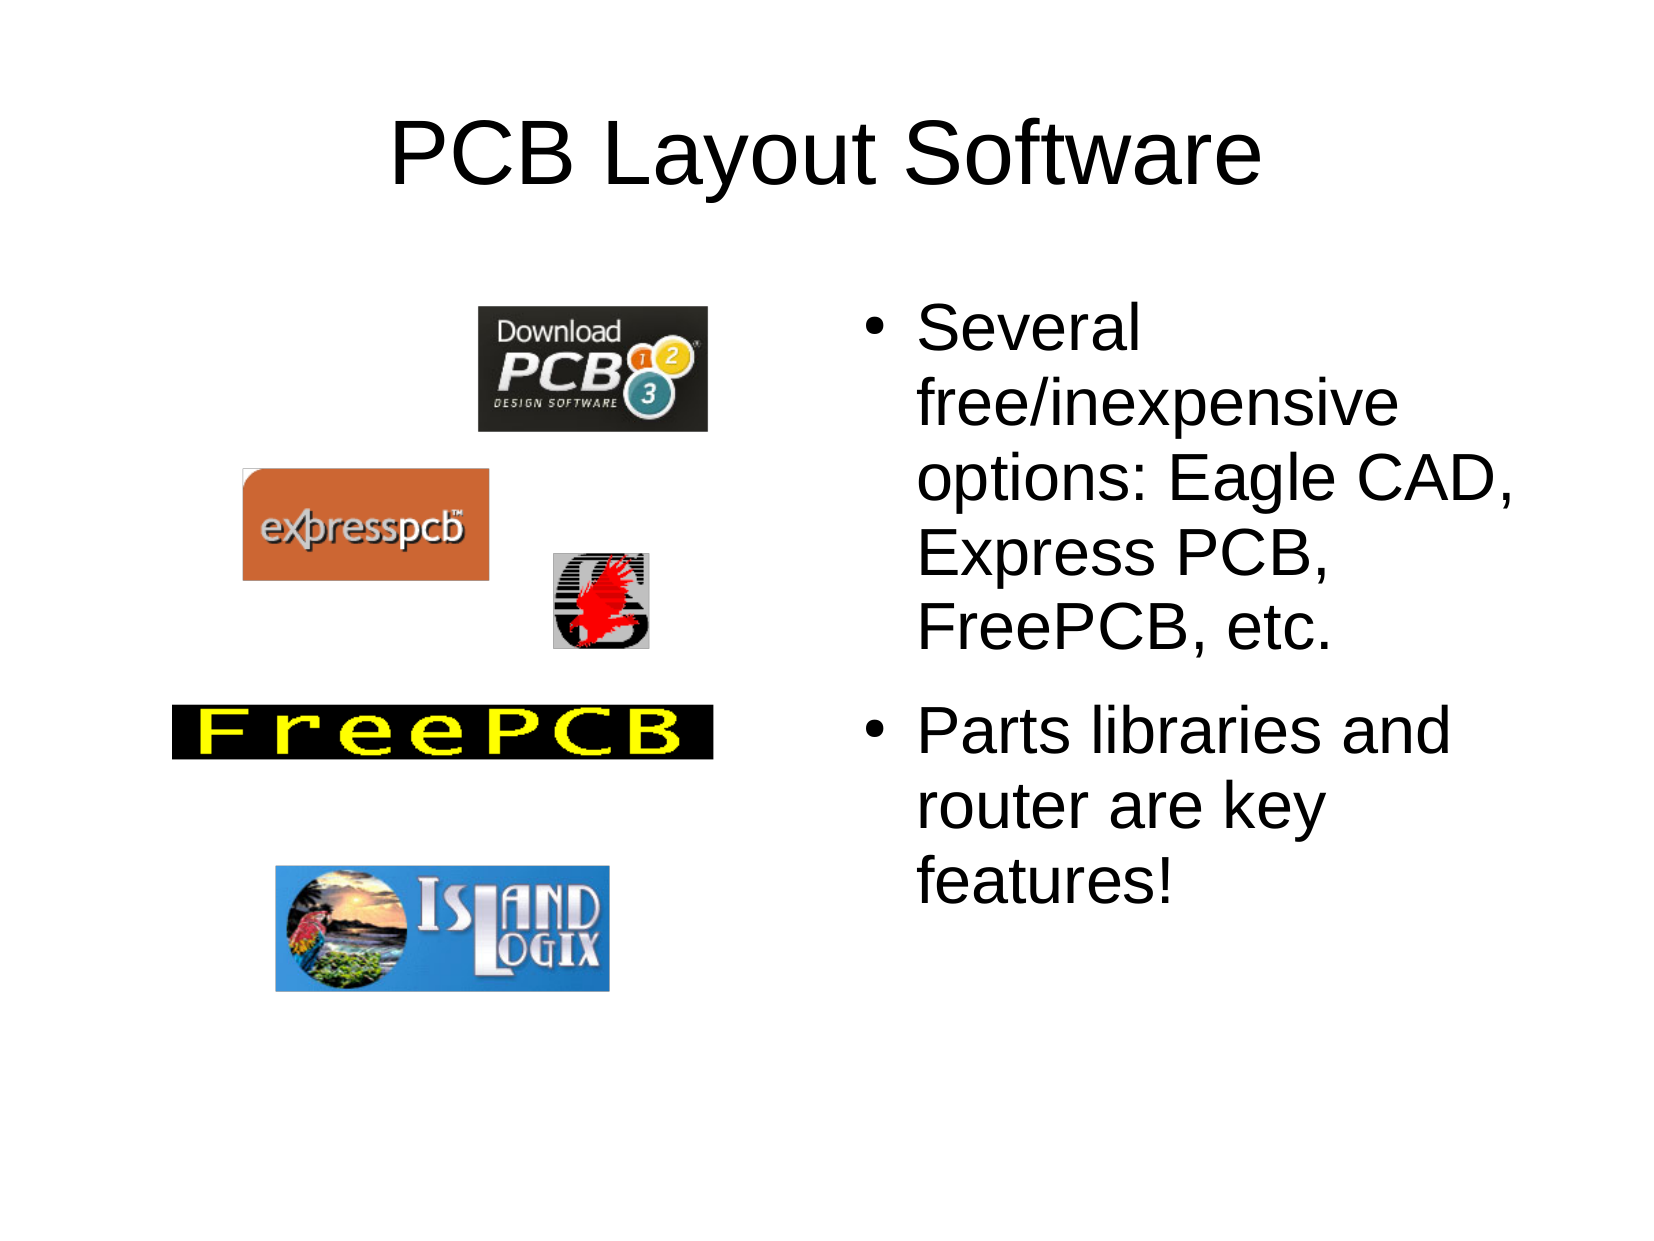

# PCB Layout Software
Several free/inexpensive options: Eagle CAD, Express PCB, FreePCB, etc.
Parts libraries and router are key features!